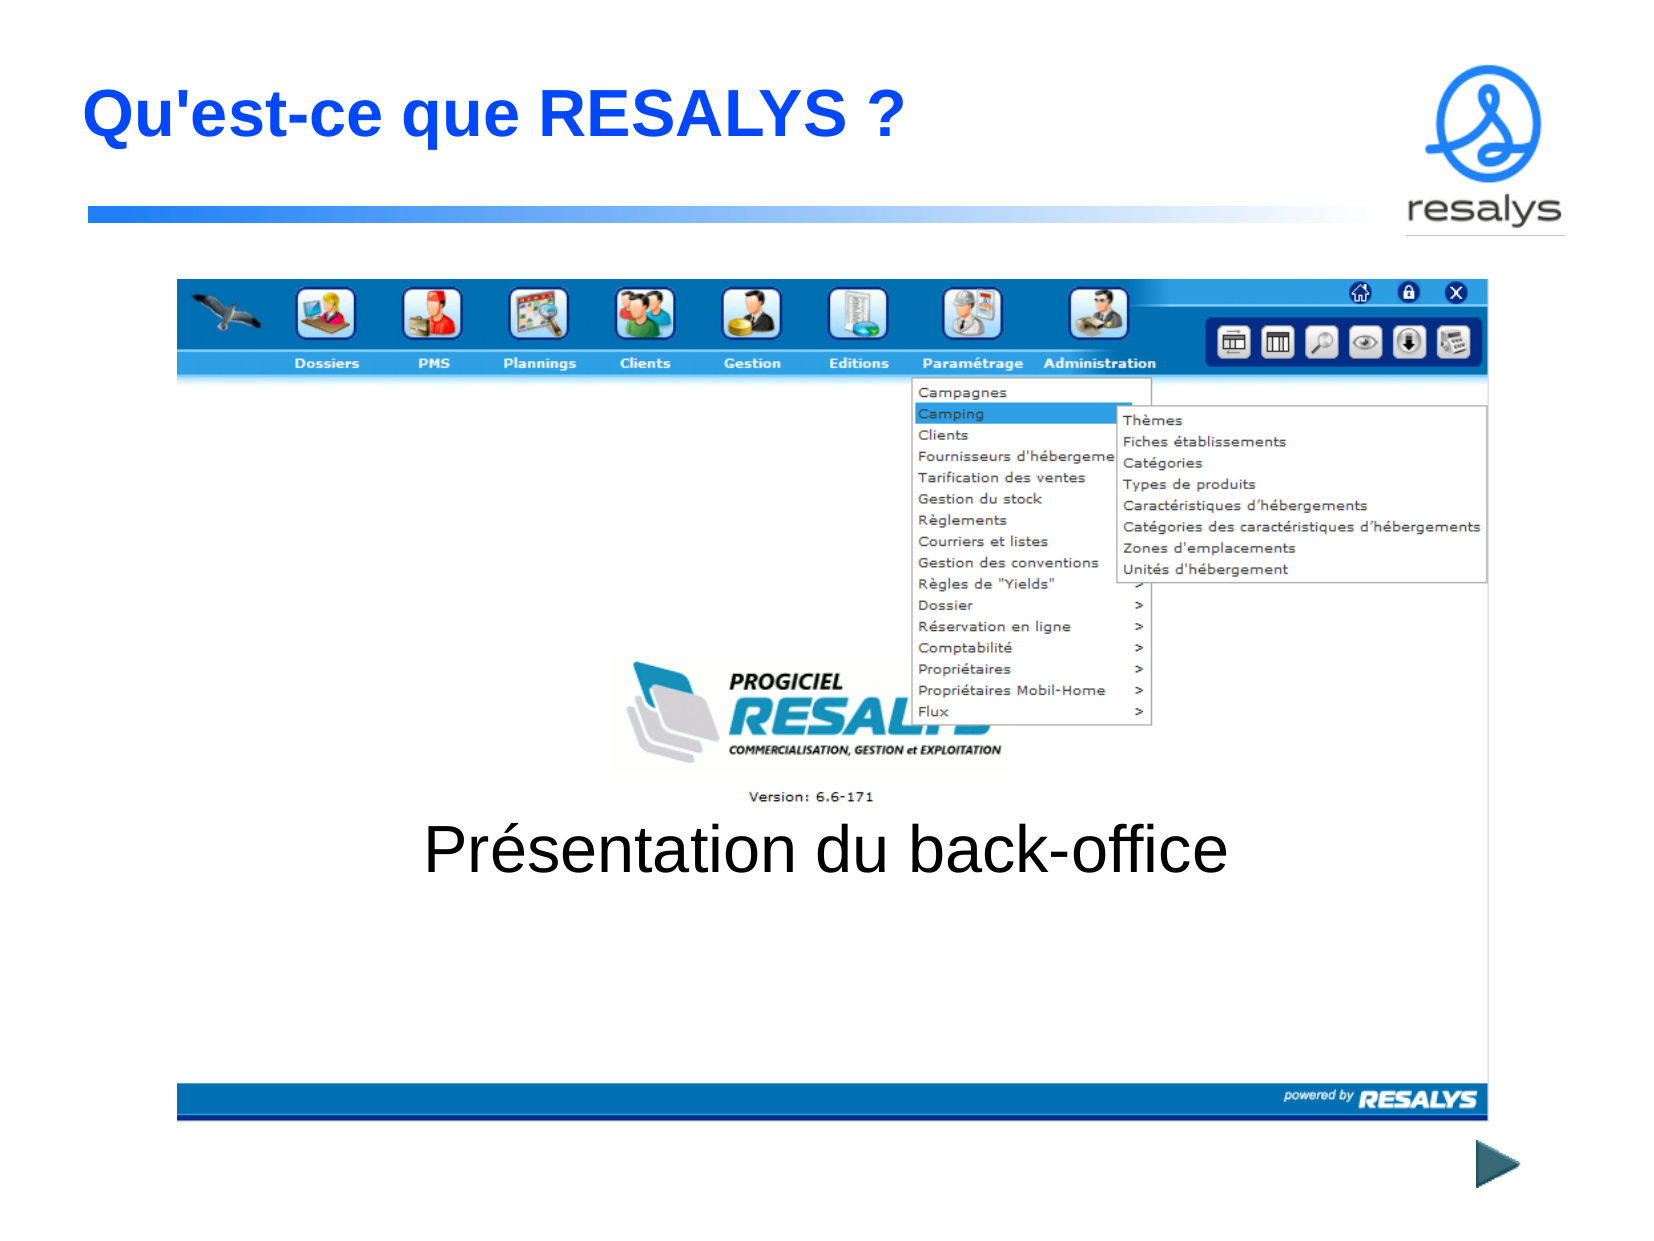

# Qu'est-ce que RESALYS ?
Présentation du back-office